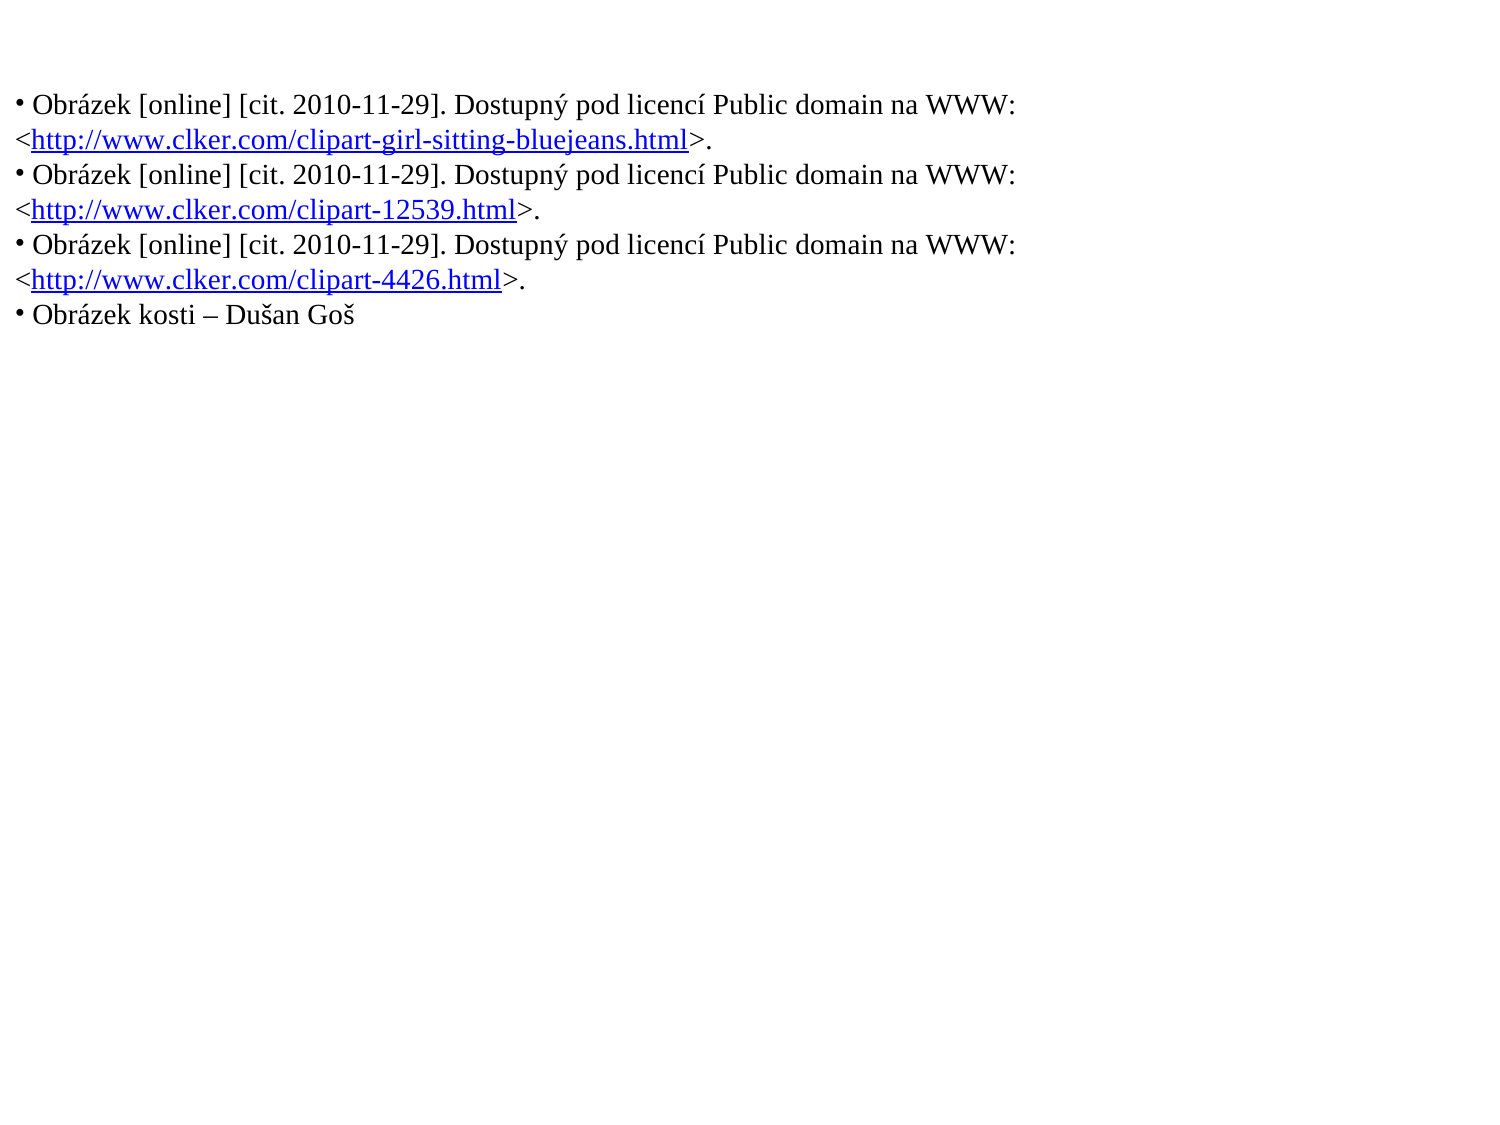

Obrázek [online] [cit. 2010-11-29]. Dostupný pod licencí Public domain na WWW:
<http://www.clker.com/clipart-girl-sitting-bluejeans.html>.
 Obrázek [online] [cit. 2010-11-29]. Dostupný pod licencí Public domain na WWW:
<http://www.clker.com/clipart-12539.html>.
 Obrázek [online] [cit. 2010-11-29]. Dostupný pod licencí Public domain na WWW:
<http://www.clker.com/clipart-4426.html>.
 Obrázek kosti – Dušan Goš